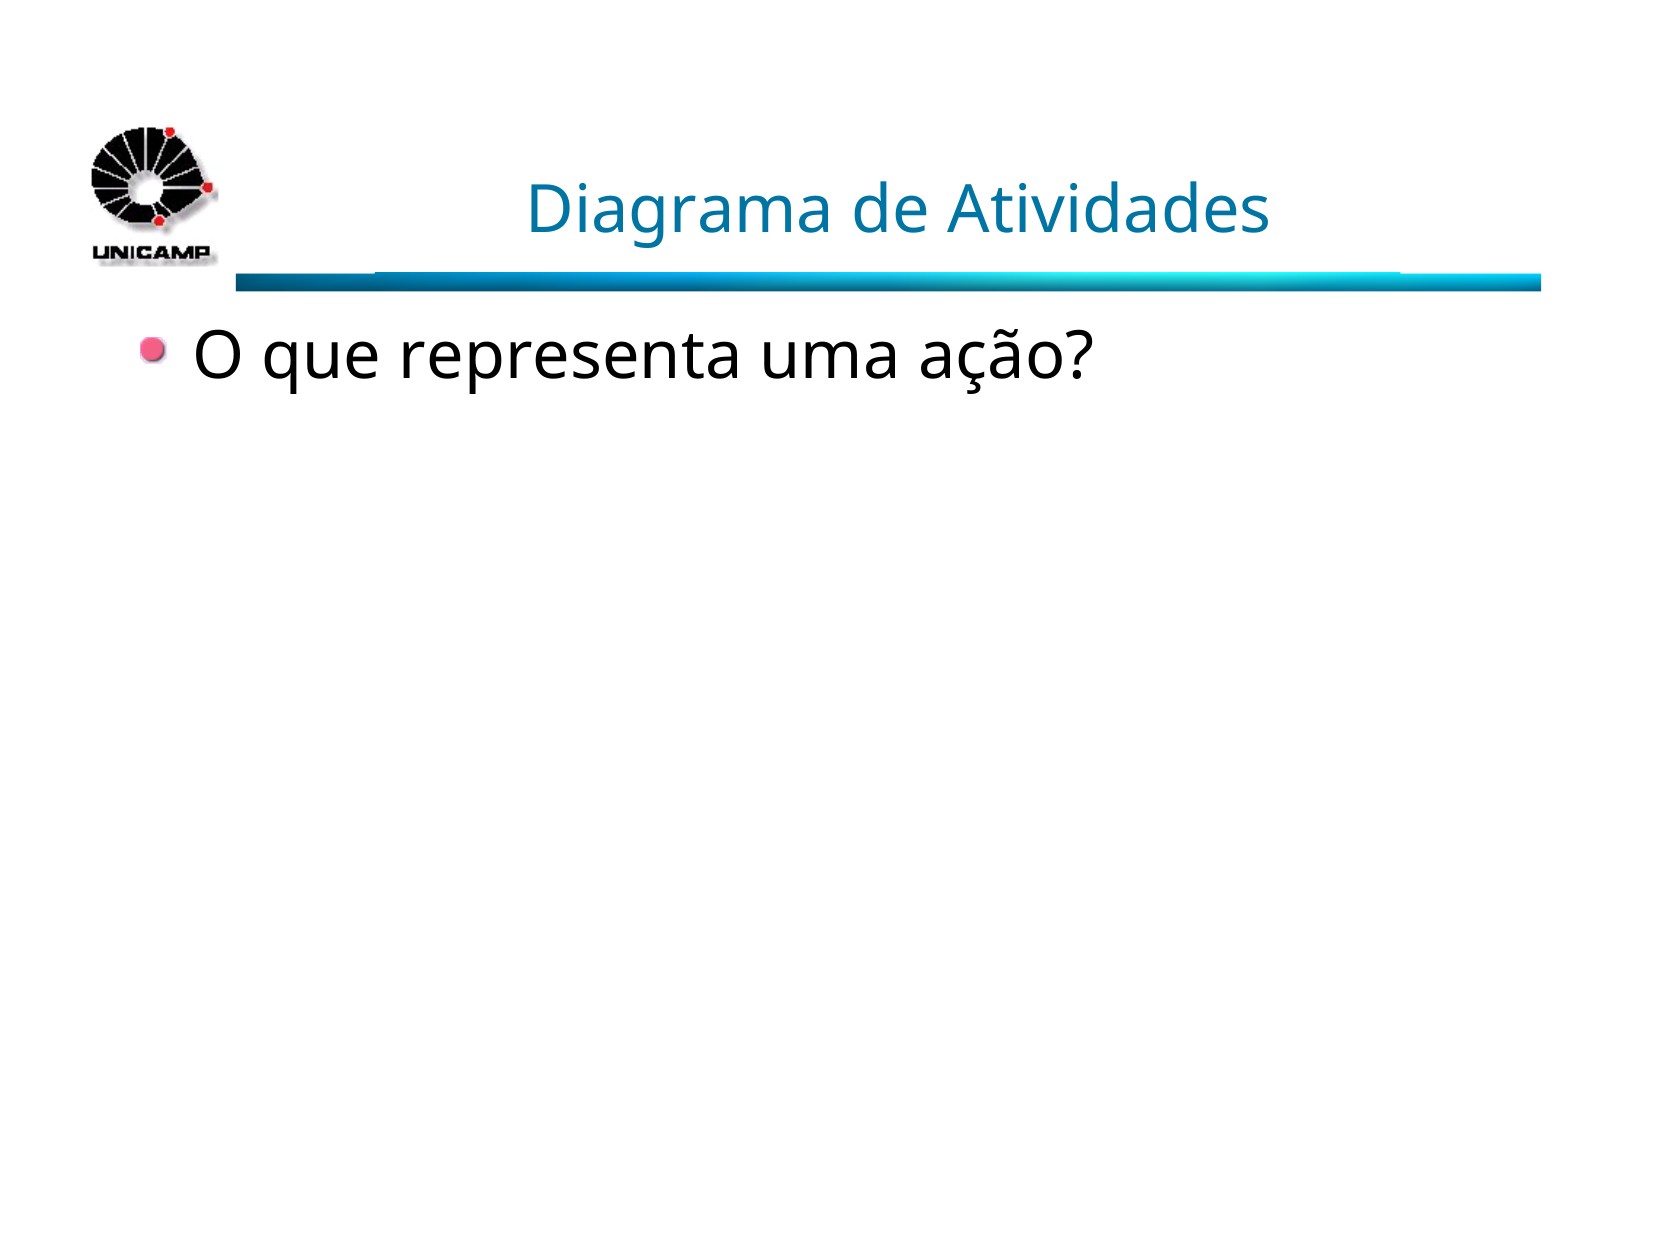

# Diagrama de Atividades
O que representa uma ação?